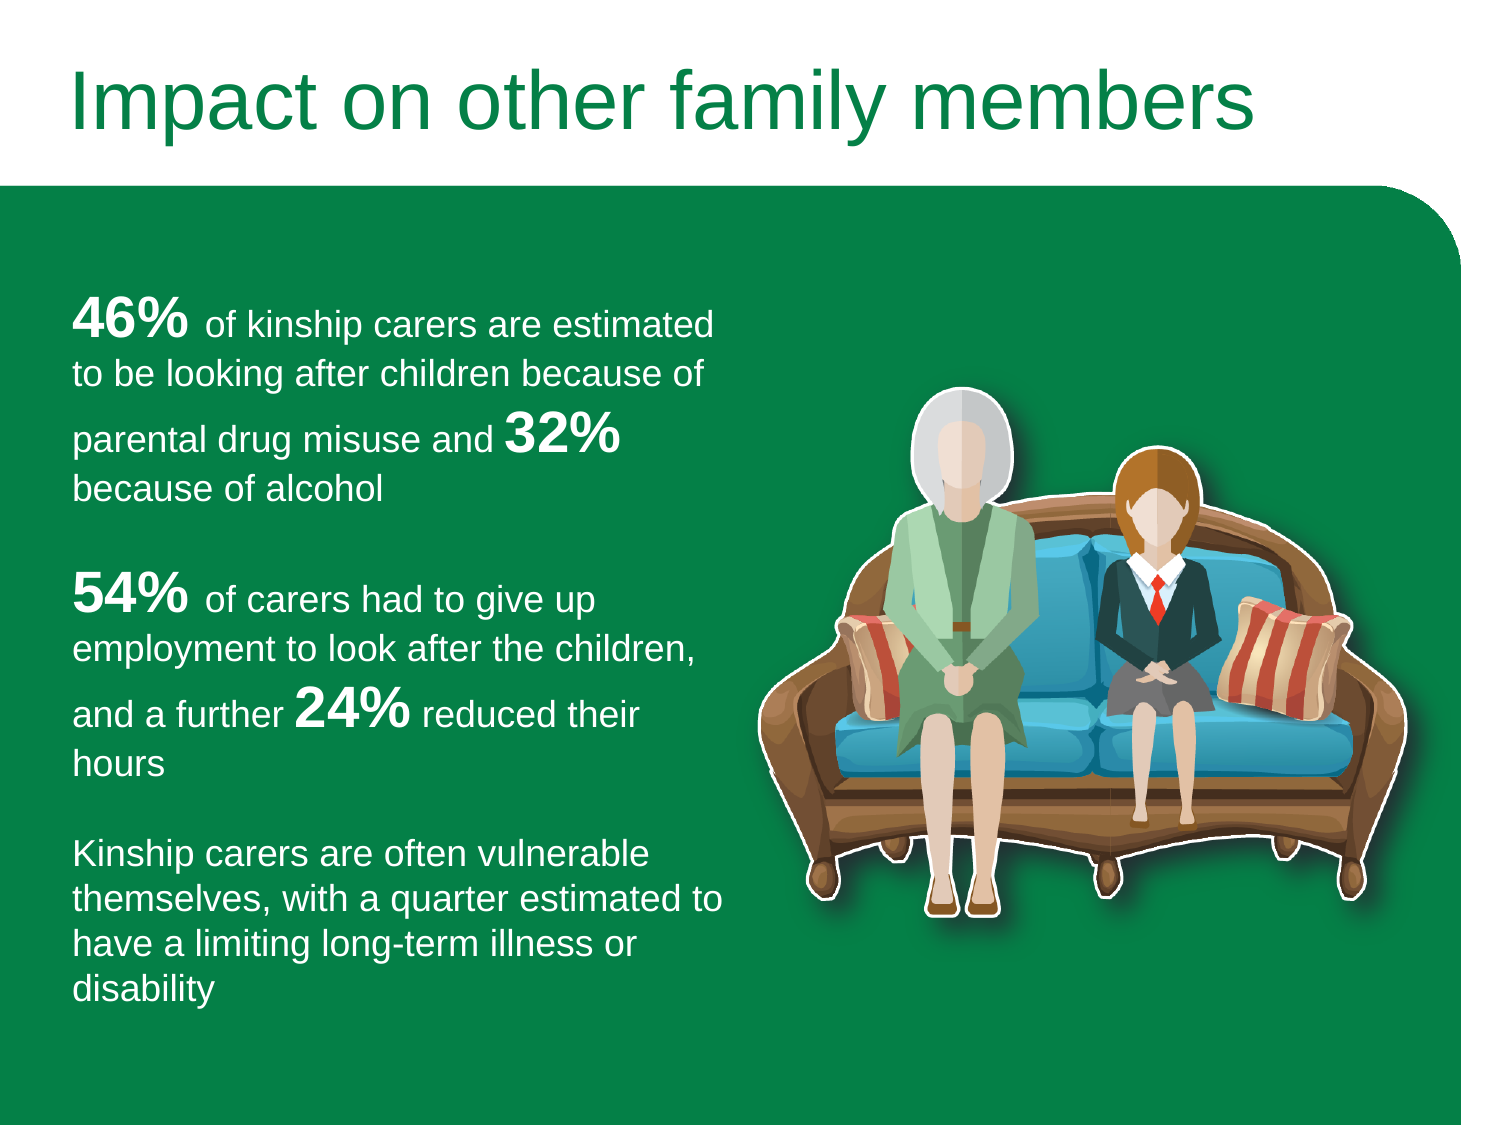

# Impact on other family members
46% of kinship carers are estimated to be looking after children because of parental drug misuse and 32% because of alcohol
54% of carers had to give up employment to look after the children, and a further 24% reduced their hours
Kinship carers are often vulnerable themselves, with a quarter estimated to have a limiting long-term illness or disability